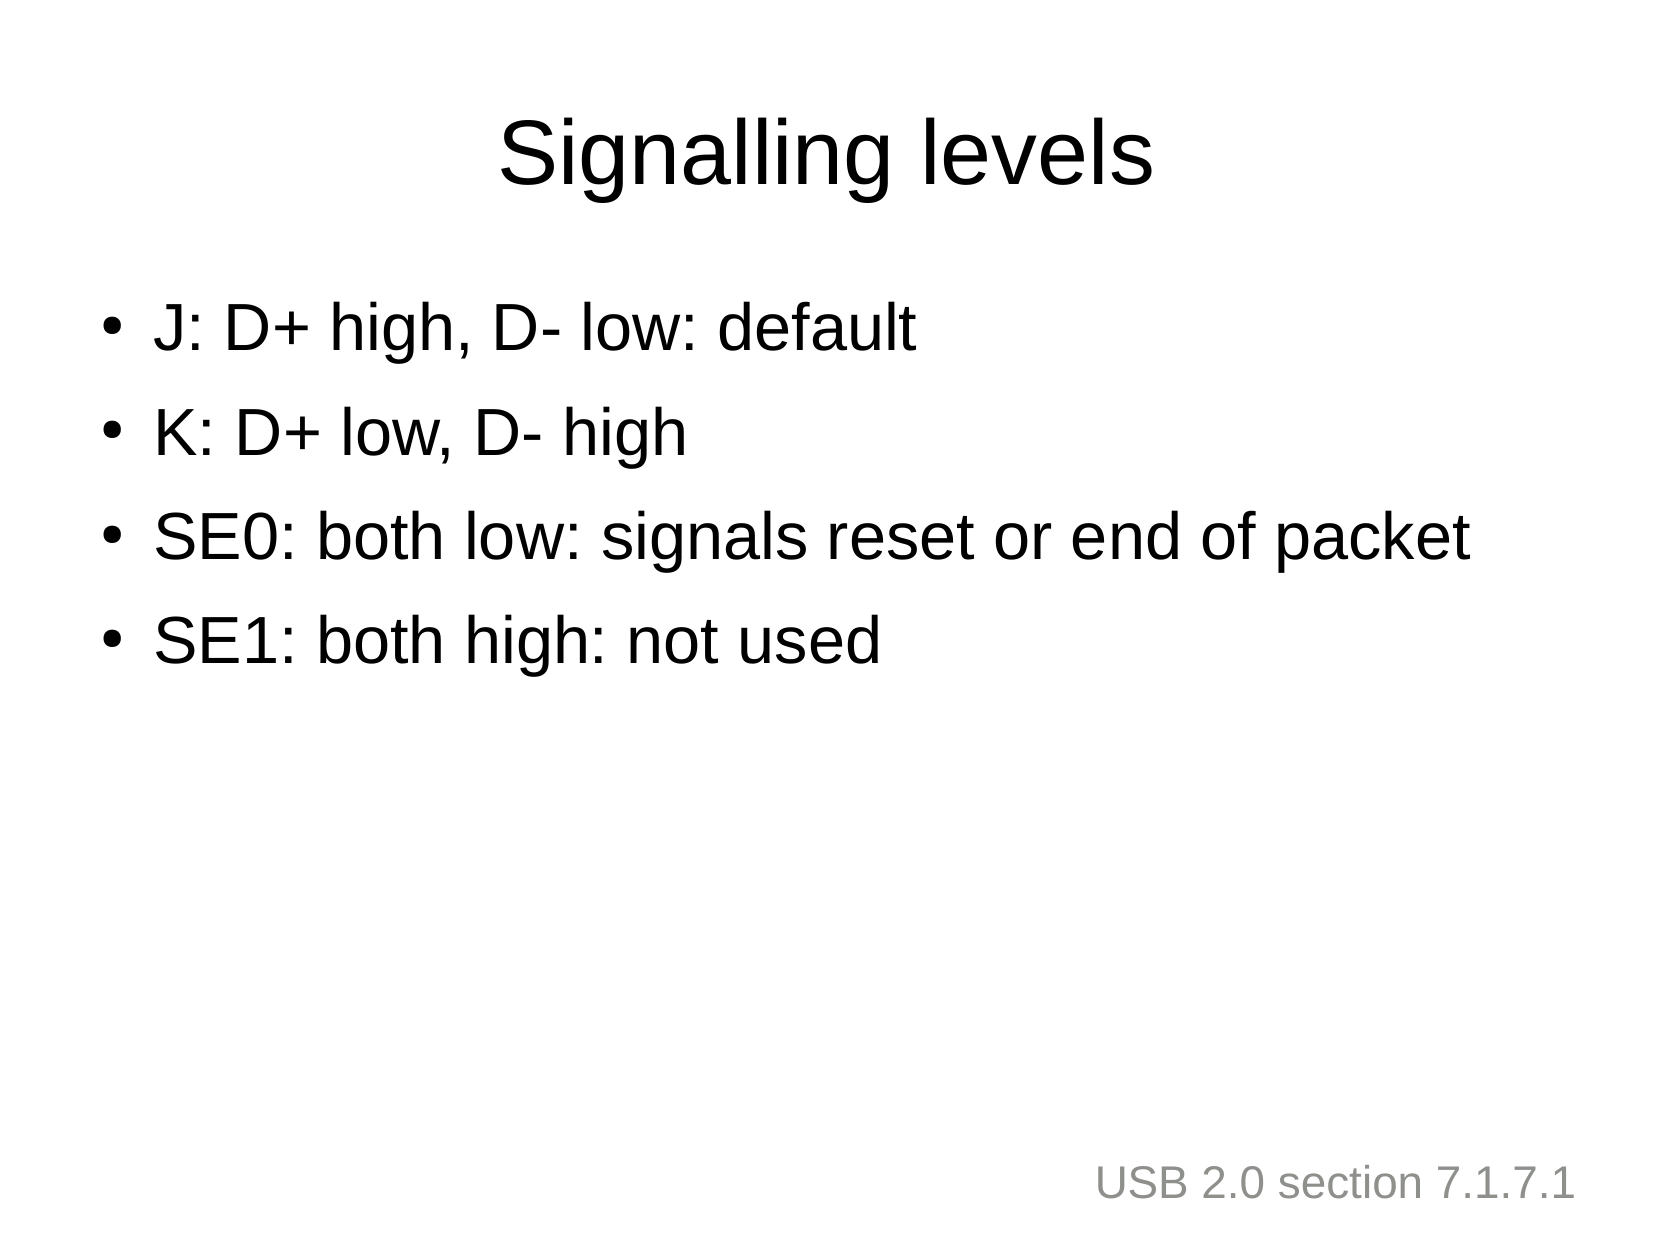

# Signalling levels
J: D+ high, D- low: default
K: D+ low, D- high
SE0: both low: signals reset or end of packet
SE1: both high: not used
USB 2.0 section 7.1.7.1